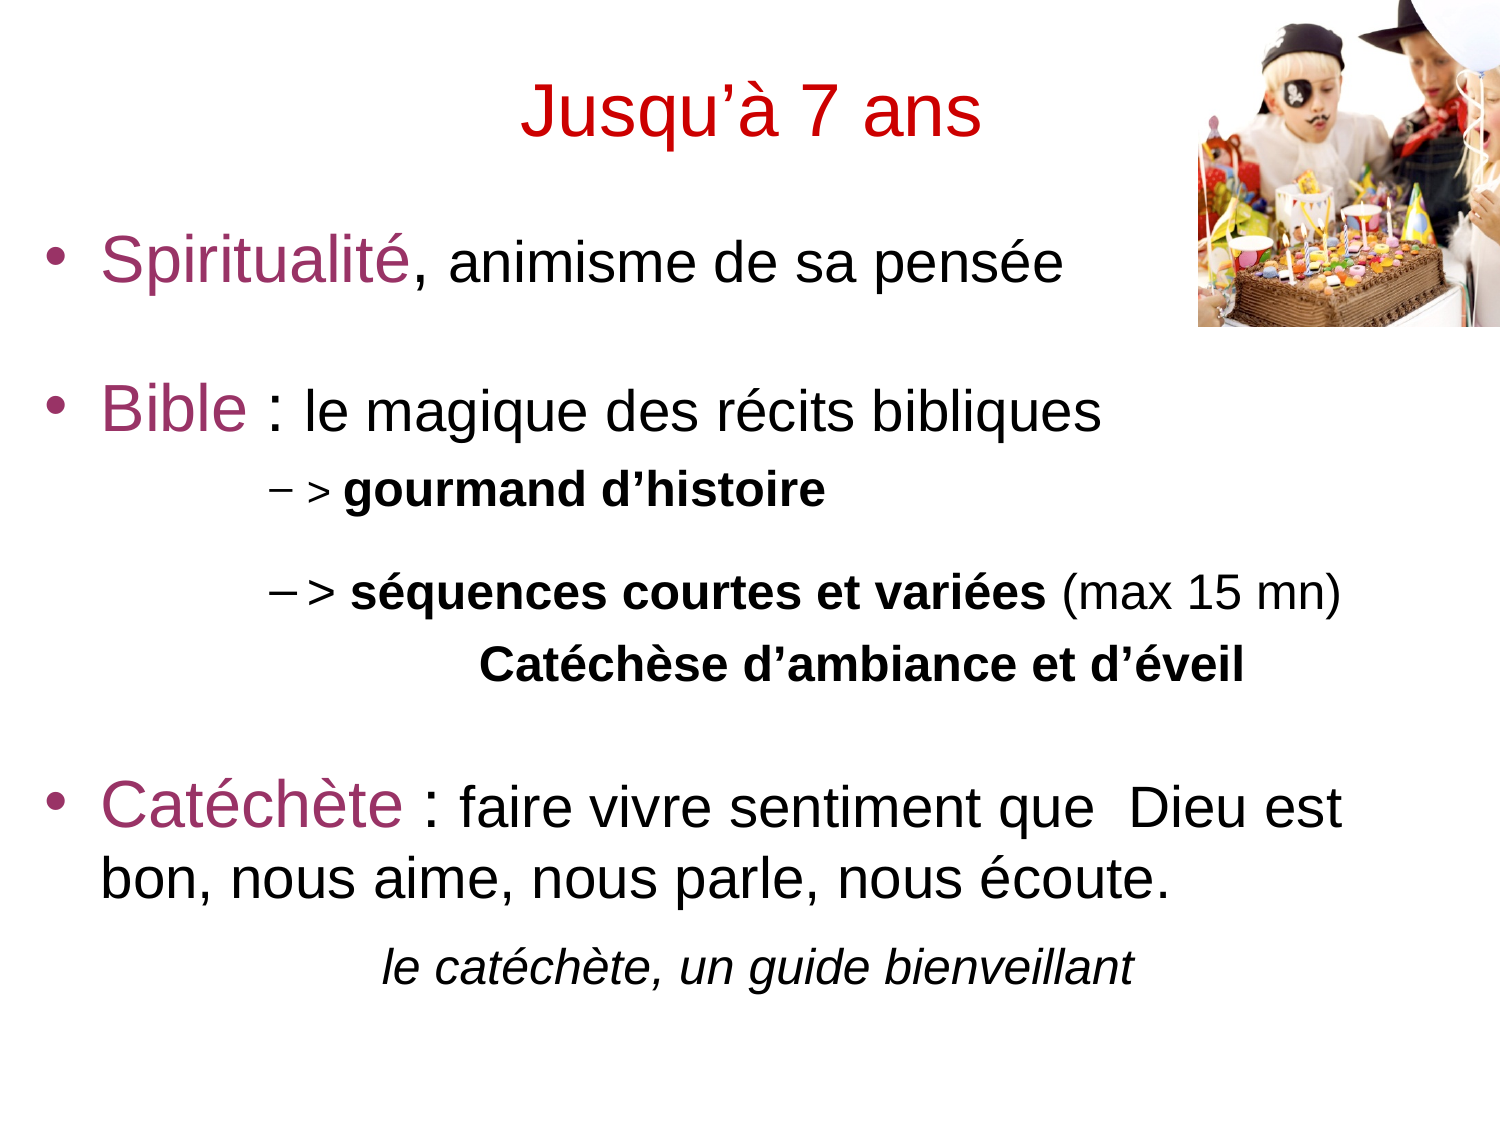

# Jusqu’à 7 ans
Spiritualité, animisme de sa pensée
Bible : le magique des récits bibliques
> gourmand d’histoire
> séquences courtes et variées (max 15 mn)
Catéchèse d’ambiance et d’éveil
Catéchète : faire vivre sentiment que Dieu est bon, nous aime, nous parle, nous écoute.
 le catéchète, un guide bienveillant